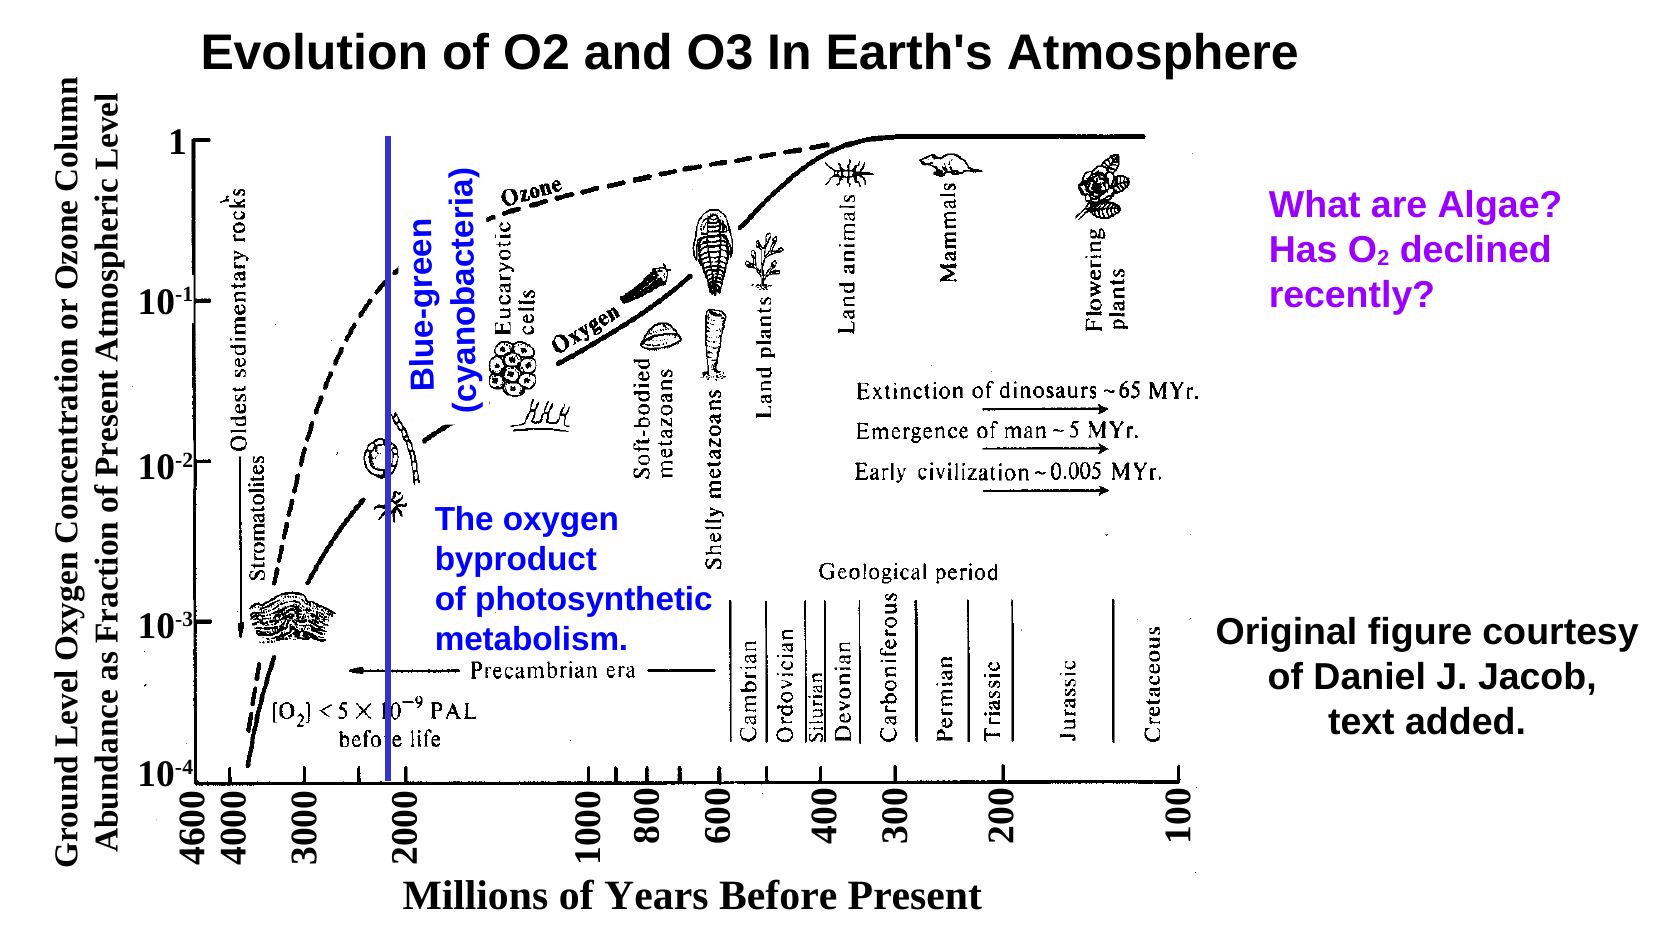

# Evolution of O2 and O3 In Earth's Atmosphere
1
What are Algae?
Has O2 declined recently?
(cyanobacteria)
10-1
Blue-green Algae
Ground Level Oxygen Concentration or Ozone Column
Abundance as Fraction of Present Atmospheric Level
10-2
The oxygen byproduct
of photosynthetic metabolism.
Original figure courtesy
 of Daniel J. Jacob,
text added.
10-3
10-4
800
600
400
300
200
100
4600
4000
3000
2000
1000
Millions of Years Before Present